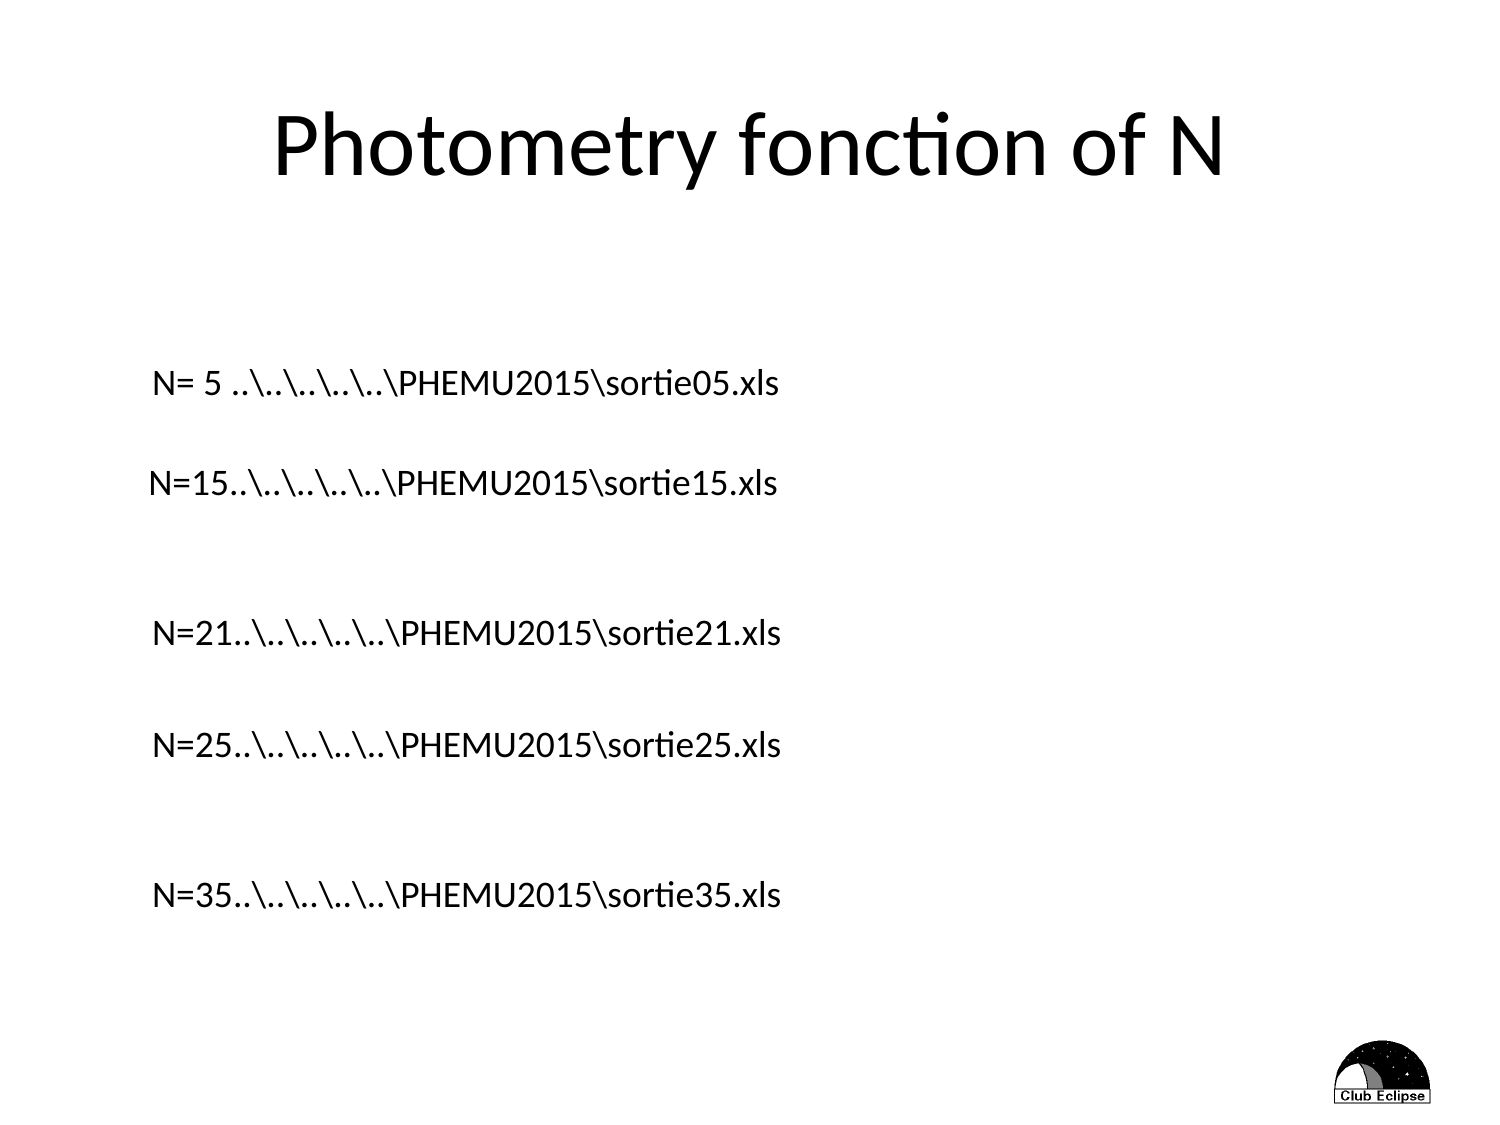

# Photometry fonction of N
N= 5 ..\..\..\..\..\PHEMU2015\sortie05.xls
 N=15..\..\..\..\..\PHEMU2015\sortie15.xls
N=21..\..\..\..\..\PHEMU2015\sortie21.xls
N=25..\..\..\..\..\PHEMU2015\sortie25.xls
N=35..\..\..\..\..\PHEMU2015\sortie35.xls